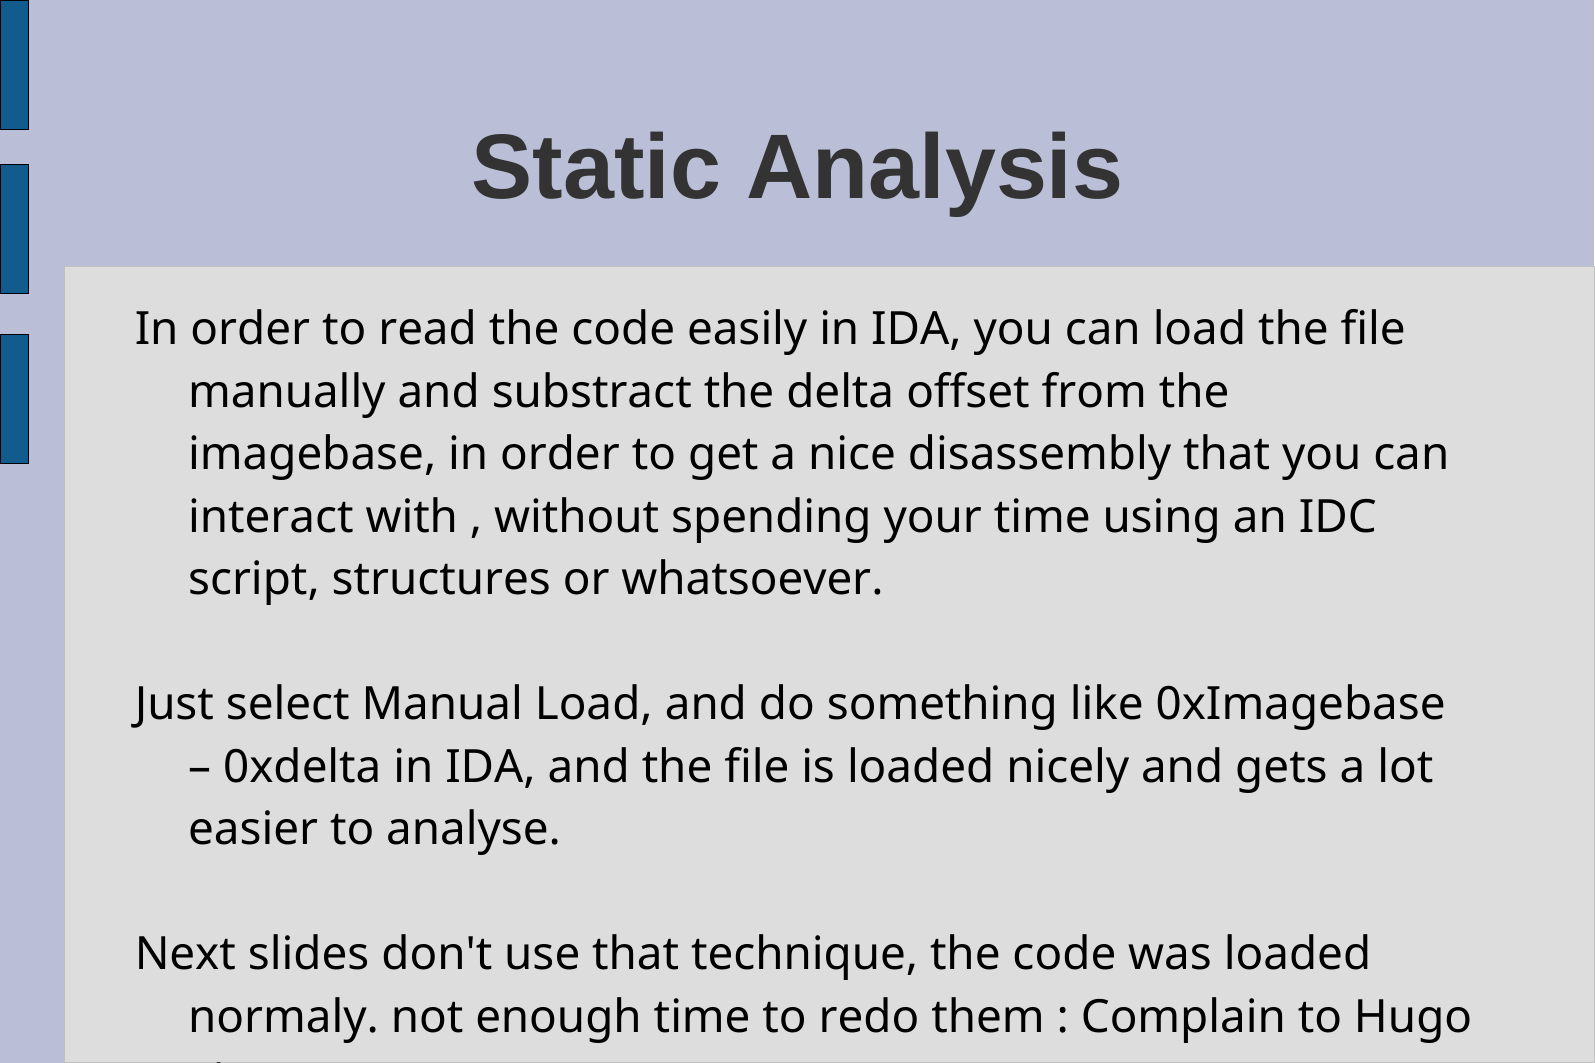

# Static Analysis
In order to read the code easily in IDA, you can load the file manually and substract the delta offset from the imagebase, in order to get a nice disassembly that you can interact with , without spending your time using an IDC script, structures or whatsoever.
Just select Manual Load, and do something like 0xImagebase – 0xdelta in IDA, and the file is loaded nicely and gets a lot easier to analyse.
Next slides don't use that technique, the code was loaded normaly. not enough time to redo them : Complain to Hugo ;-)